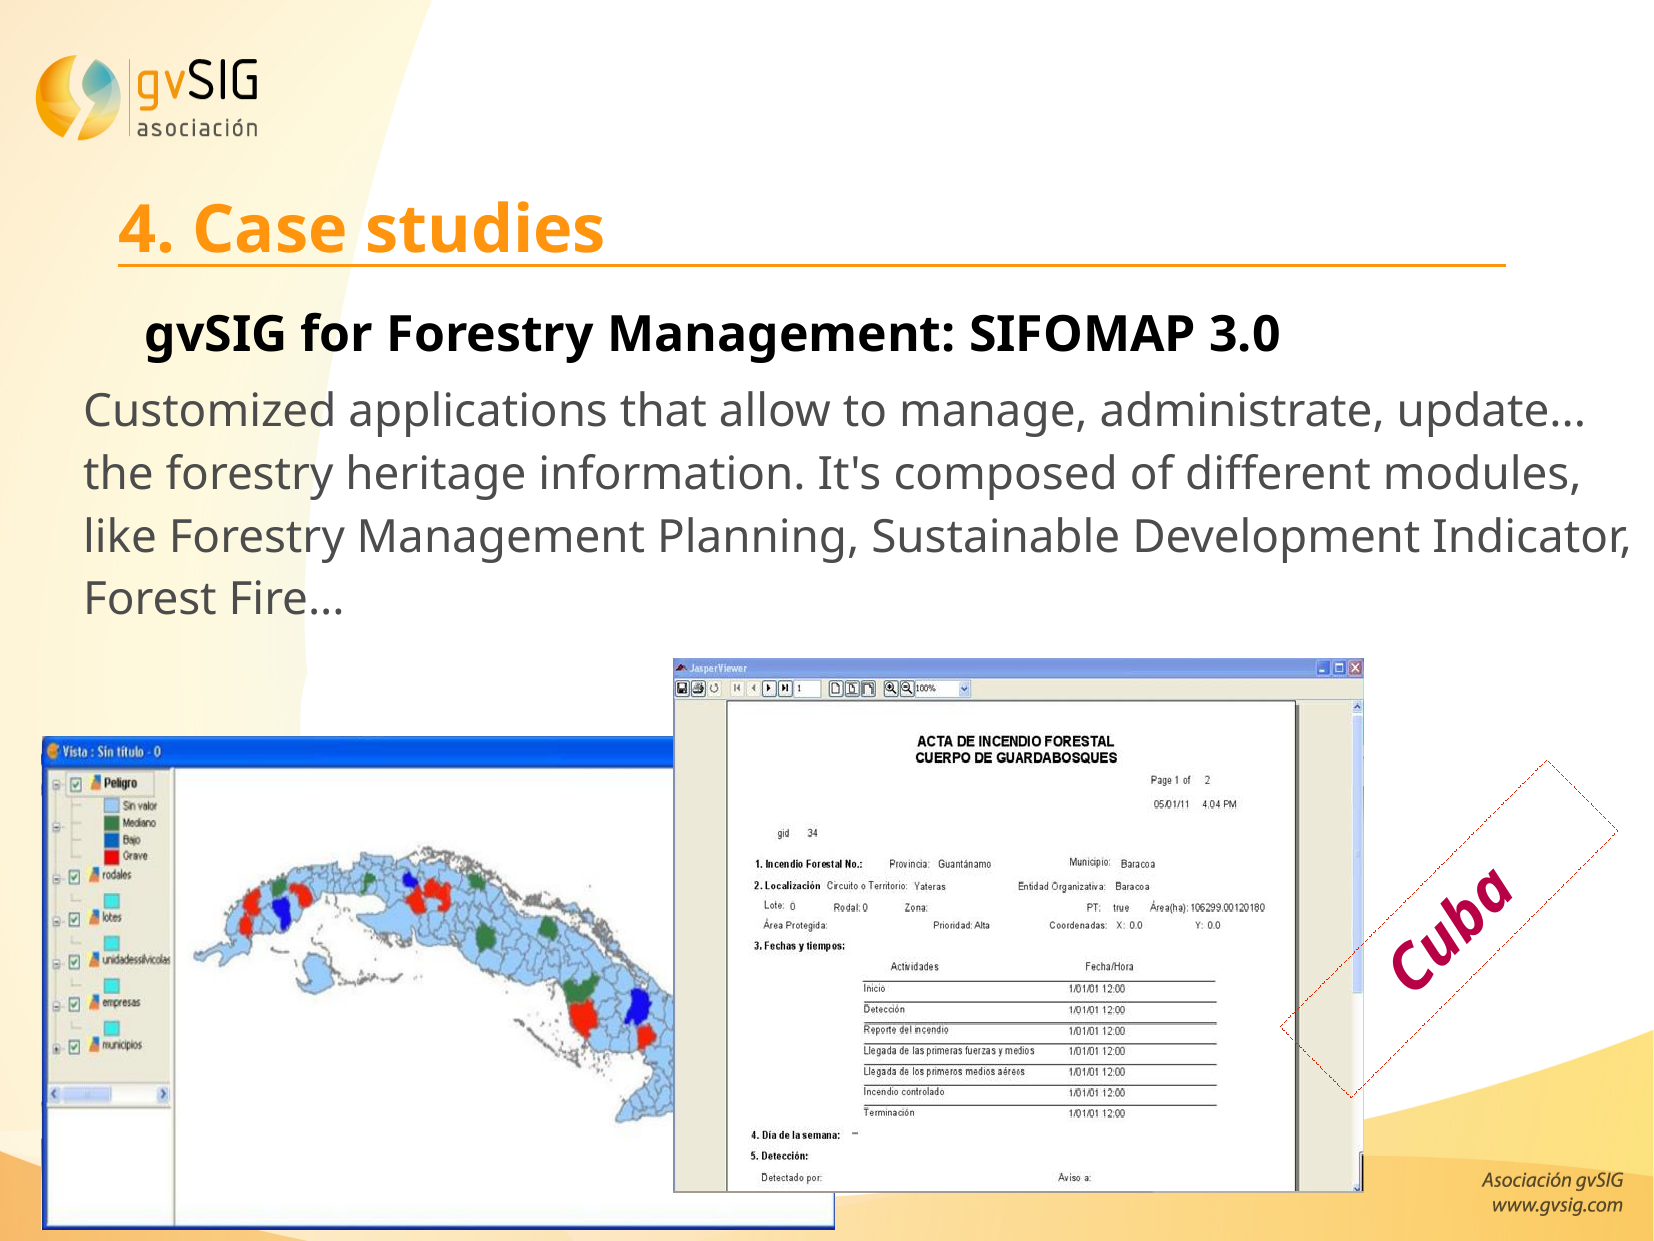

# 4. Case studies
gvSIG for Forestry Management: SIFOMAP 3.0
Customized applications that allow to manage, administrate, update... the forestry heritage information. It's composed of different modules, like Forestry Management Planning, Sustainable Development Indicator, Forest Fire...
Cuba